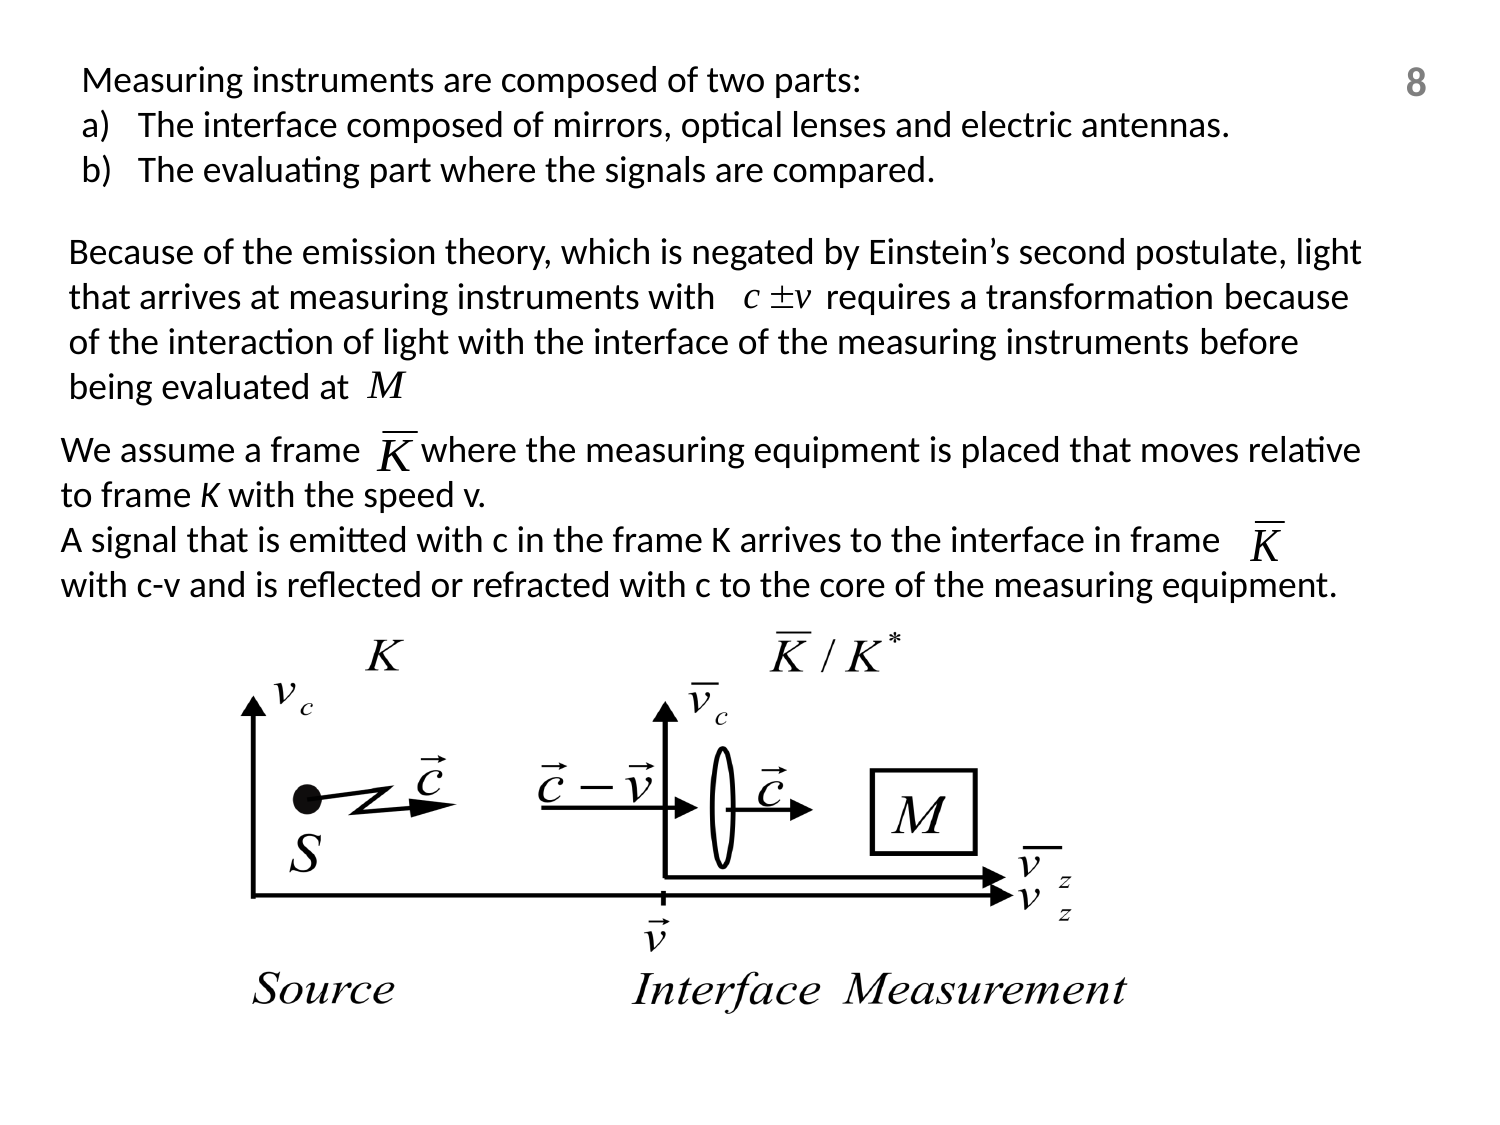

Measuring instruments are composed of two parts:
The interface composed of mirrors, optical lenses and electric antennas.
The evaluating part where the signals are compared.
8
Because of the emission theory, which is negated by Einstein’s second postulate, light that arrives at measuring instruments with requires a transformation because of the interaction of light with the interface of the measuring instruments before being evaluated at
We assume a frame where the measuring equipment is placed that moves relative
to frame K with the speed v.
A signal that is emitted with c in the frame K arrives to the interface in frame
with c-v and is reflected or refracted with c to the core of the measuring equipment.